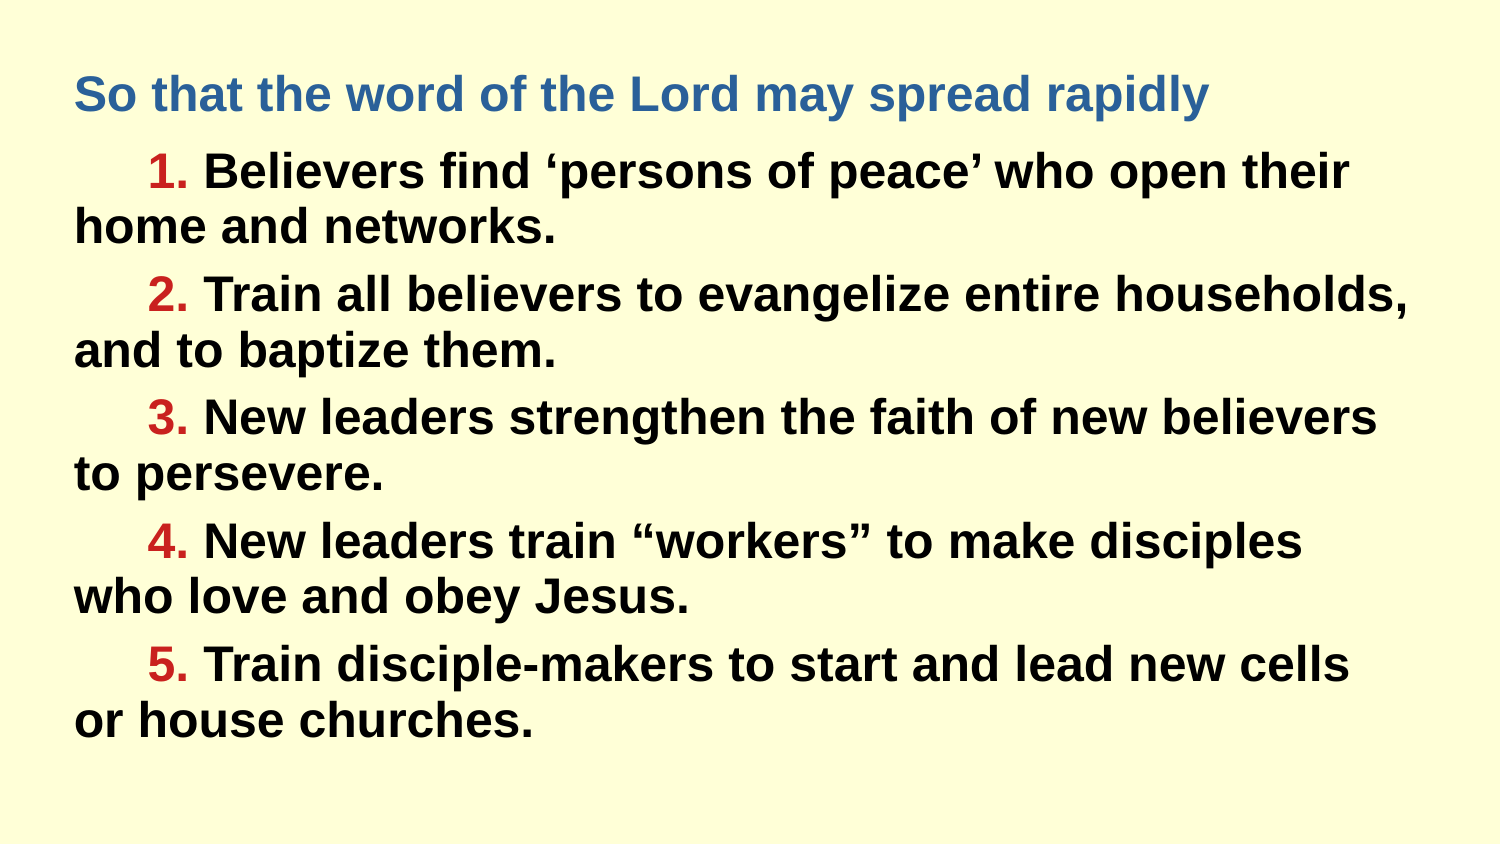

So that the word of the Lord may spread rapidly
	1. Believers find ‘persons of peace’ who open their home and networks.
	2. Train all believers to evangelize entire households, and to baptize them.
	3. New leaders strengthen the faith of new believers to persevere.
	4. New leaders train “workers” to make disciples
who love and obey Jesus.
	5. Train disciple-makers to start and lead new cells
or house churches.